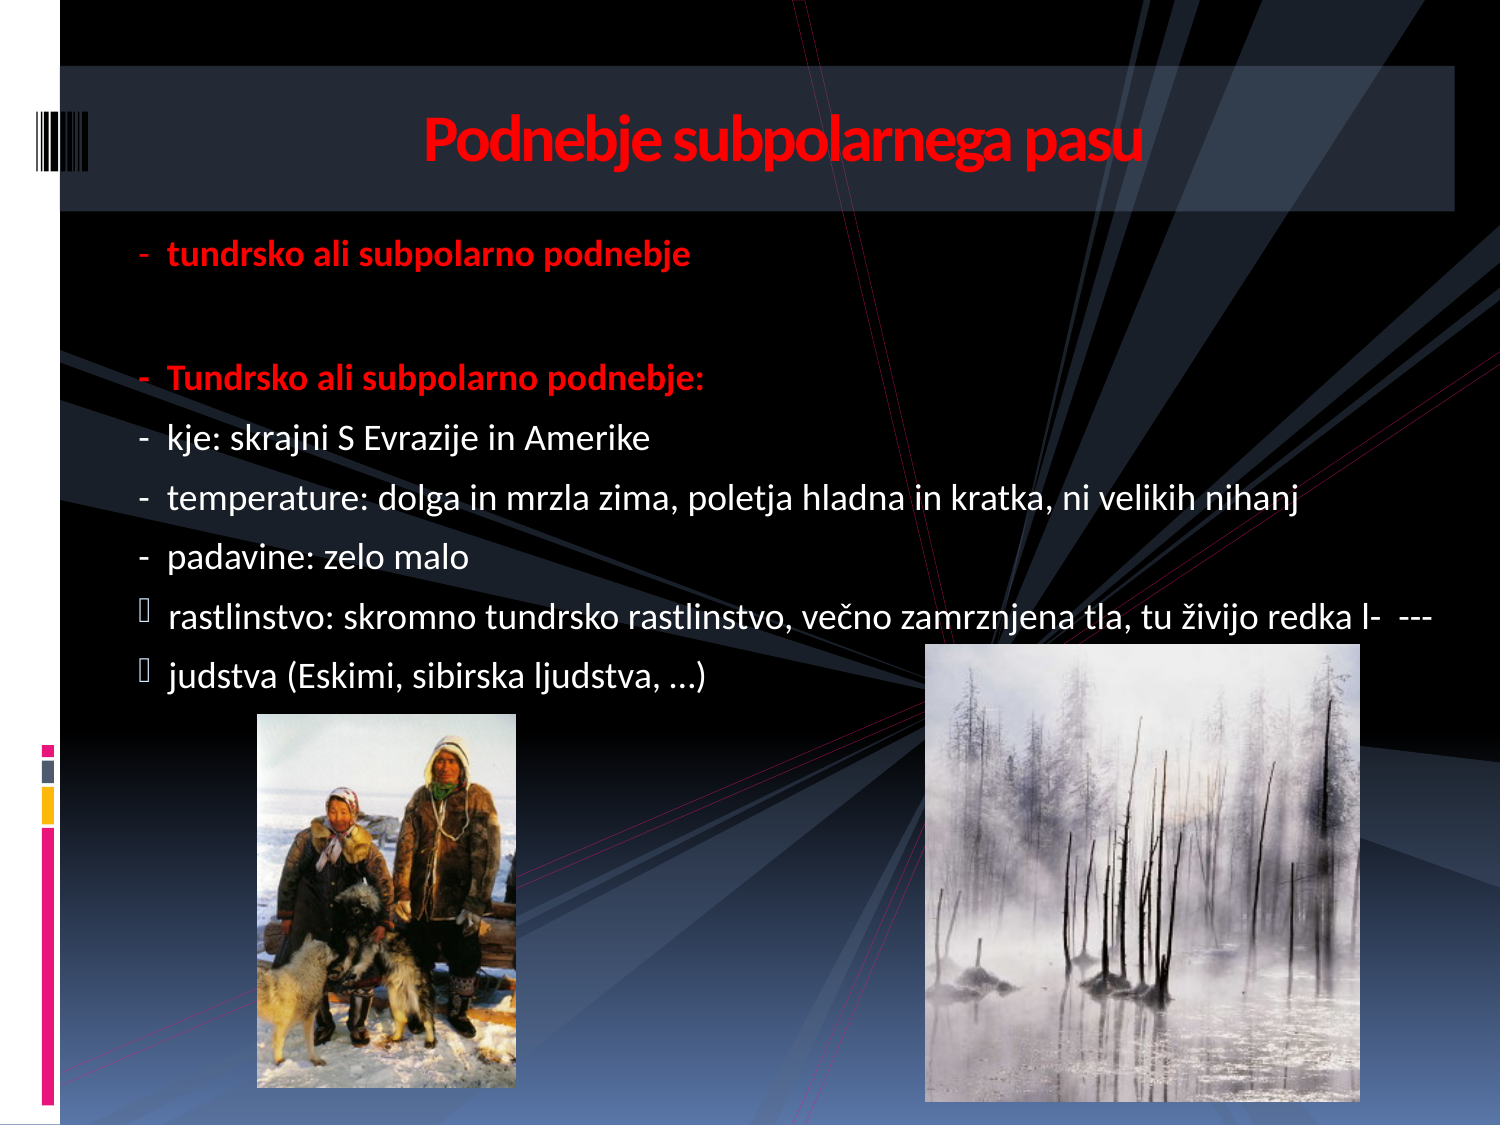

Podnebje subpolarnega pasu
# - tundrsko ali subpolarno podnebje
- Tundrsko ali subpolarno podnebje:
- kje: skrajni S Evrazije in Amerike
- temperature: dolga in mrzla zima, poletja hladna in kratka, ni velikih nihanj
- padavine: zelo malo
 rastlinstvo: skromno tundrsko rastlinstvo, večno zamrznjena tla, tu živijo redka l- ---
 judstva (Eskimi, sibirska ljudstva, …)